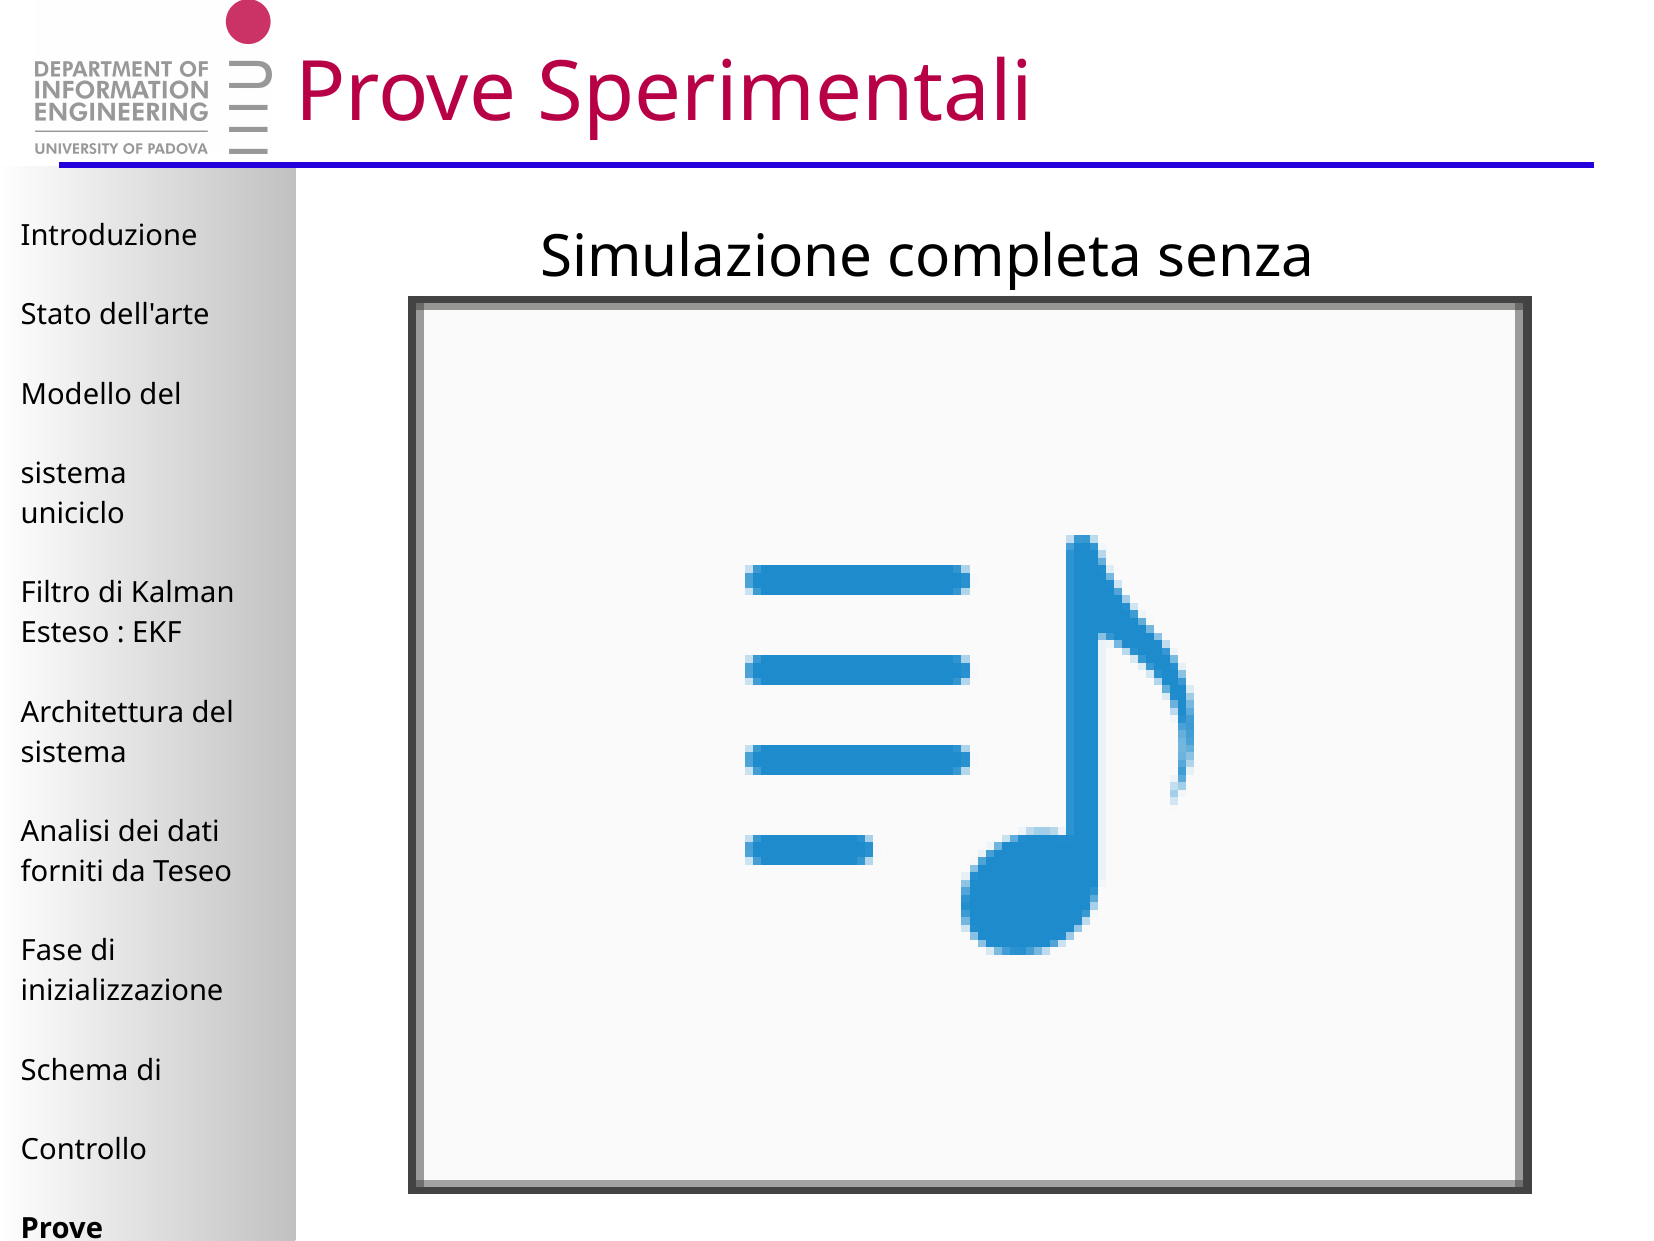

# Prove Sperimentali
Introduzione
Stato dell'arte
Modello del sistema
uniciclo
Filtro di Kalman
Esteso : EKF
Architettura del
sistema
Analisi dei dati
forniti da Teseo
Fase di
inizializzazione
Schema di Controllo
Prove Sperimentali
Conclusioni
Sviluppi futuri
Simulazione completa senza ostacoli